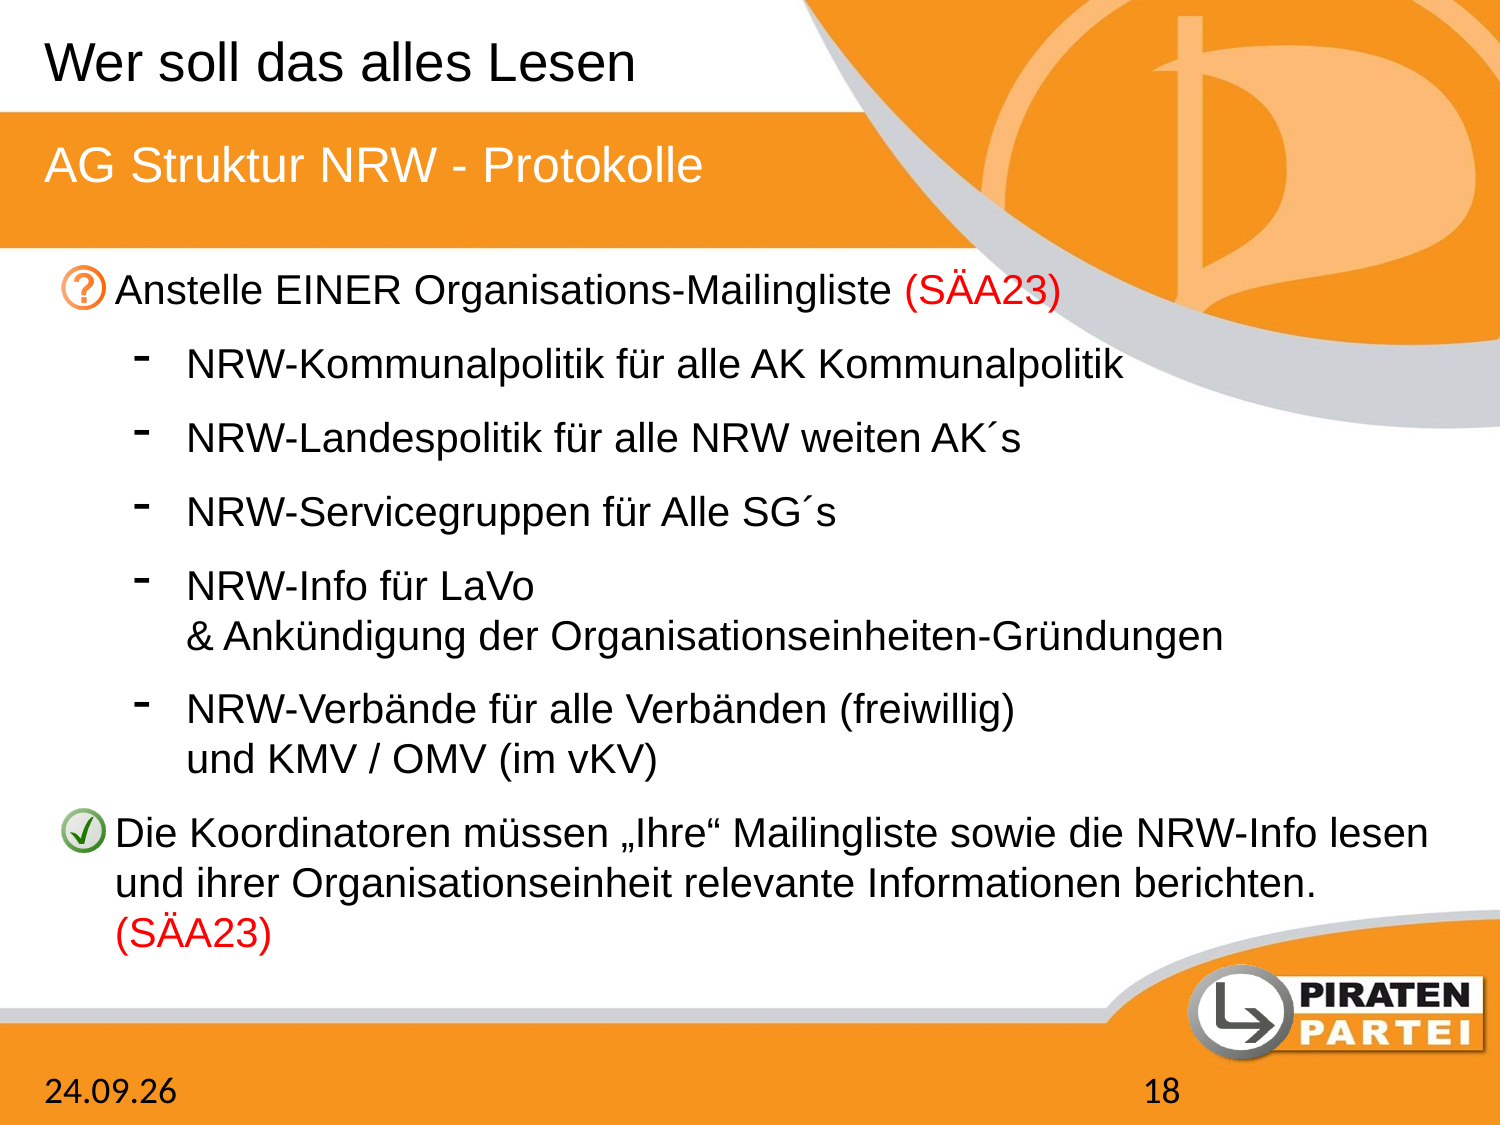

Wer soll das alles Lesen
AG Struktur NRW - Protokolle
# Anstelle EINER Organisations-Mailingliste (SÄA23)
NRW-Kommunalpolitik für alle AK Kommunalpolitik
NRW-Landespolitik für alle NRW weiten AK´s
NRW-Servicegruppen für Alle SG´s
NRW-Info für LaVo
& Ankündigung der Organisationseinheiten-Gründungen
NRW-Verbände für alle Verbänden (freiwillig)
und KMV / OMV (im vKV)
Die Koordinatoren müssen „Ihre“ Mailingliste sowie die NRW-Info lesen und ihrer Organisationseinheit relevante Informationen berichten. (SÄA23)